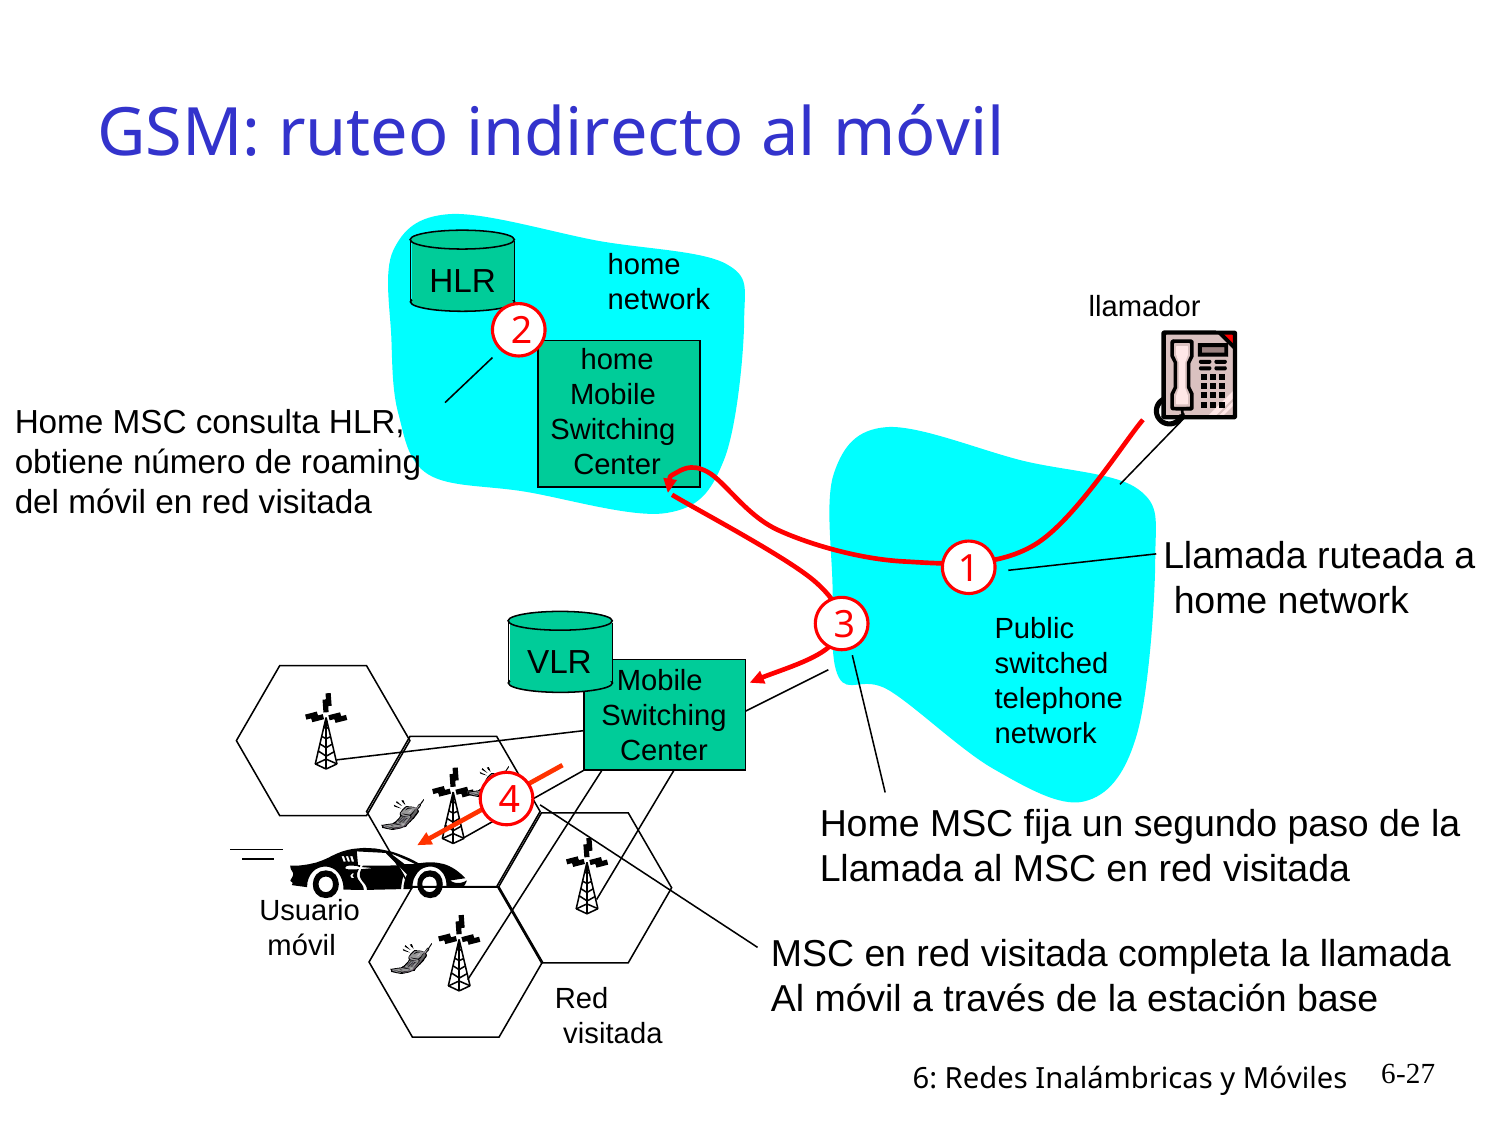

GSM: ruteo indirecto al móvil
HLR
home
network
llamador
2
Home MSC consulta HLR,
obtiene número de roaming del móvil en red visitada
home
Mobile
Switching
Center
Llamada ruteada a
 home network
1
3
Home MSC fija un segundo paso de la
Llamada al MSC en red visitada
Public switched
telephone
network
VLR
Mobile
Switching
Center
4
MSC en red visitada completa la llamada
Al móvil a través de la estación base
Usuario
 móvil
Red
 visitada
27